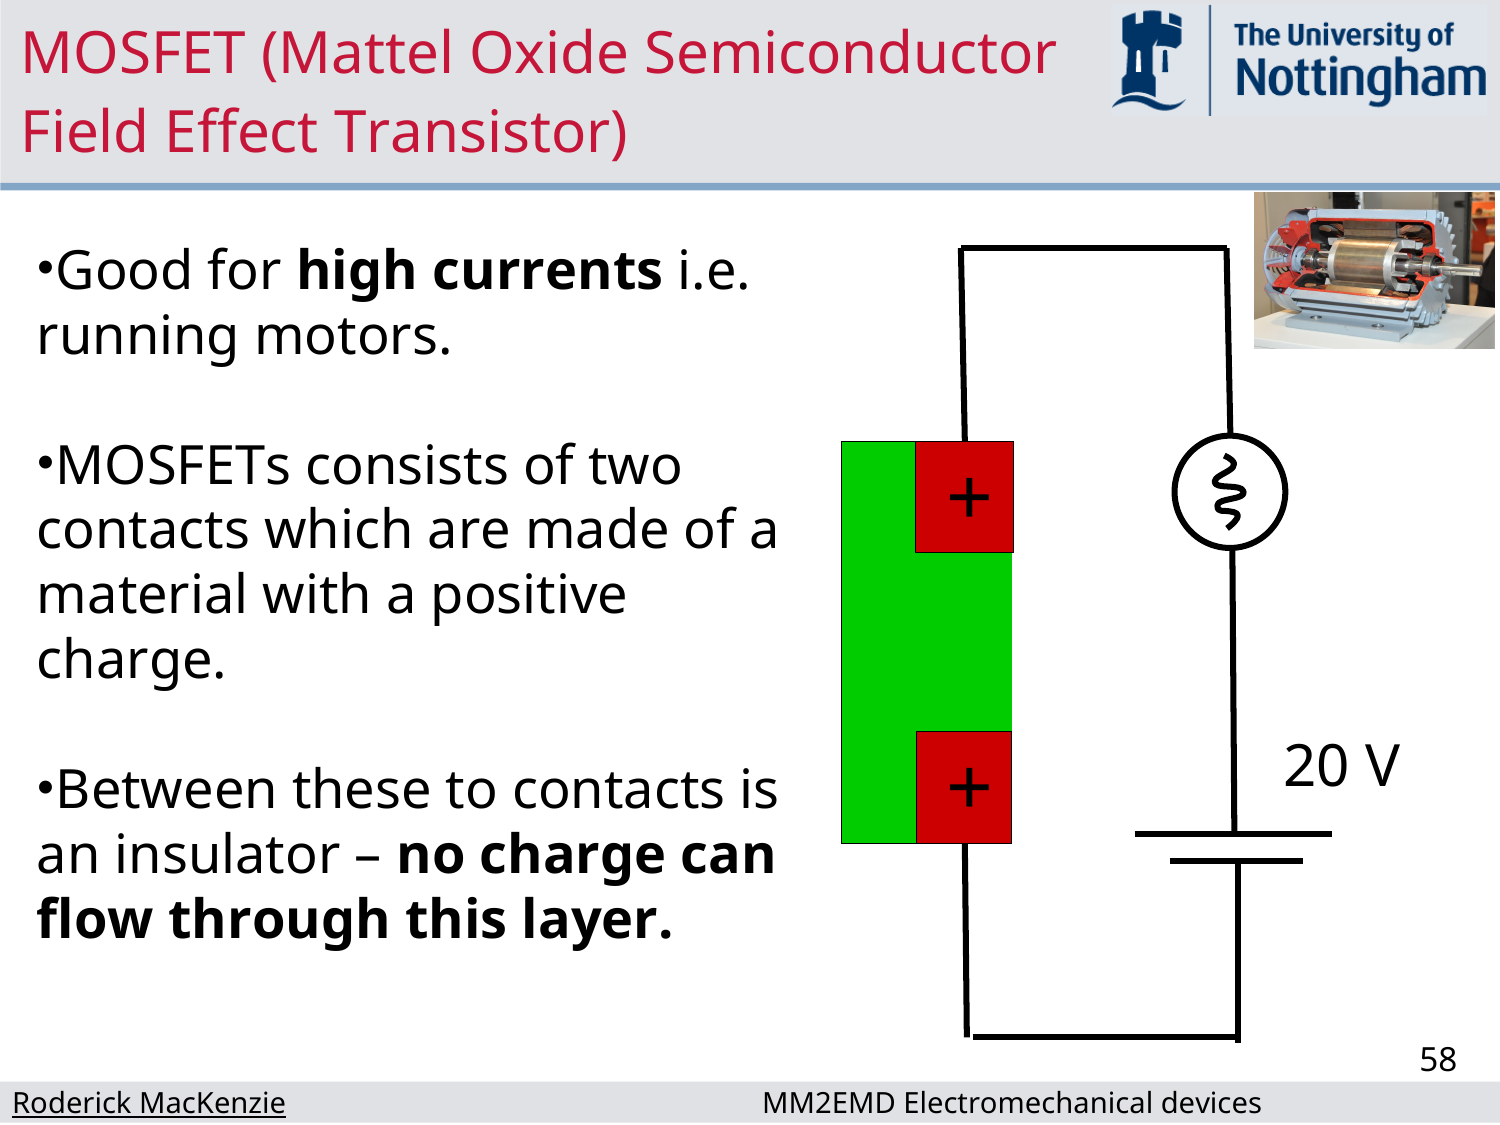

# MOSFET (Mattel Oxide Semiconductor Field Effect Transistor)
Good for high currents i.e. running motors.
MOSFETs consists of two contacts which are made of a material with a positive charge.
Between these to contacts is an insulator – no charge can flow through this layer.
+
20 V
+